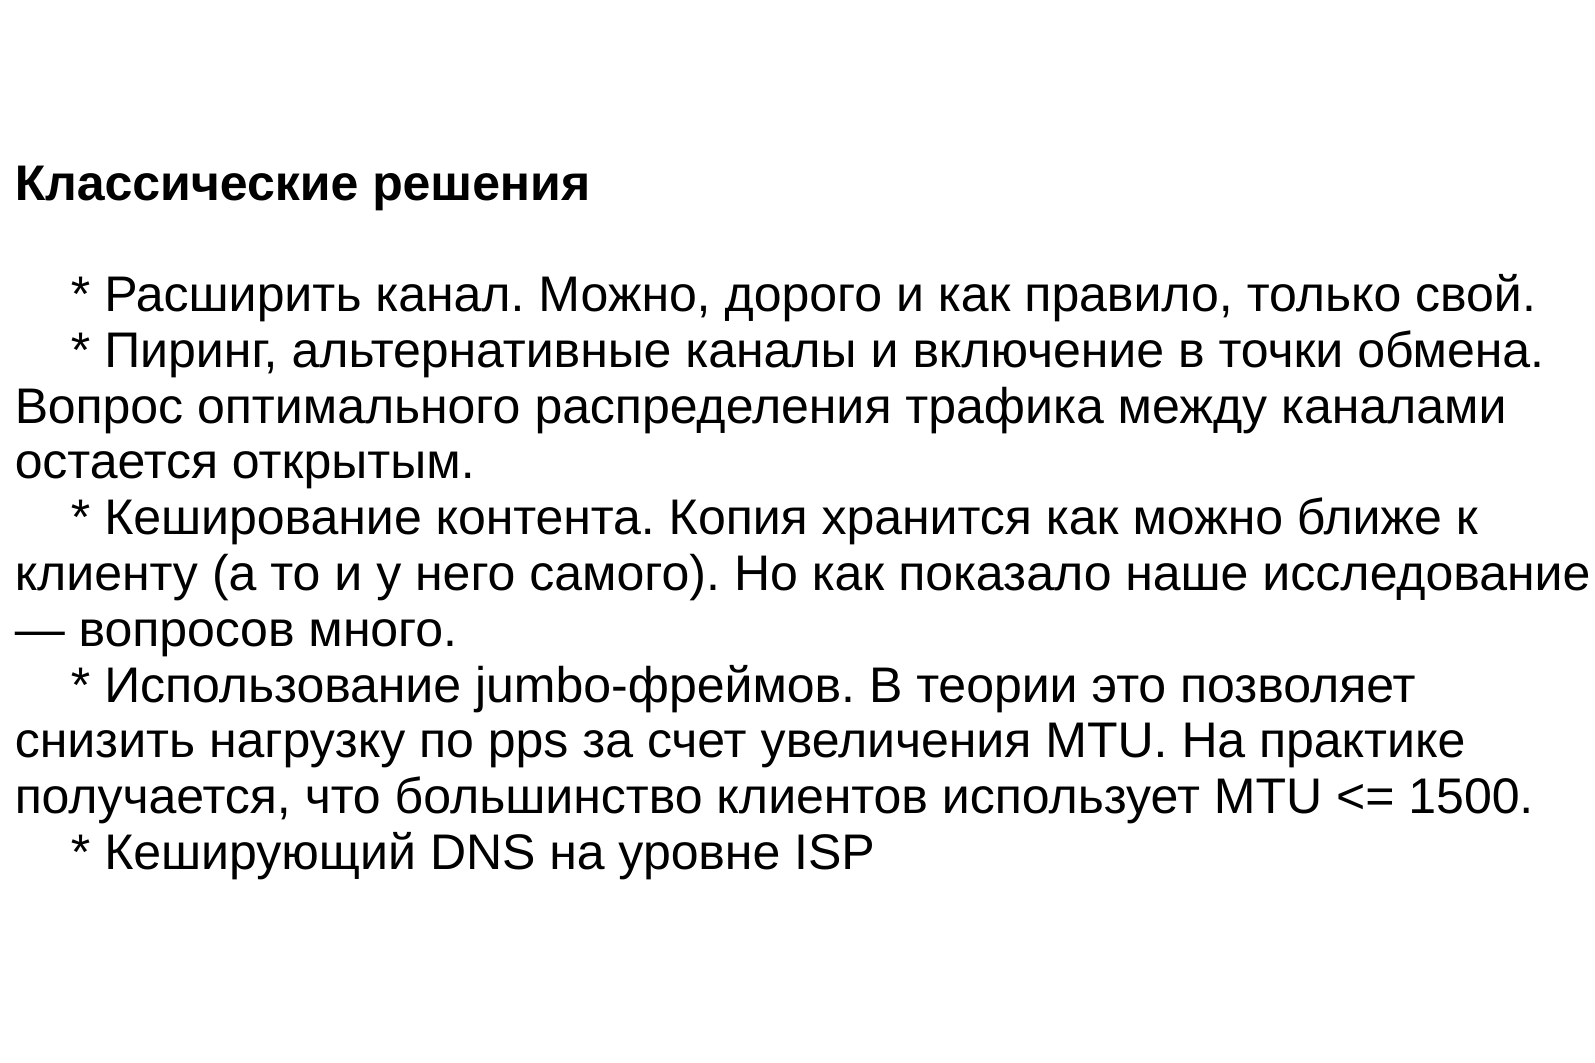

Классические решения
 * Расширить канал. Можно, дорого и как правило, только свой.
 * Пиринг, альтернативные каналы и включение в точки обмена. Вопрос оптимального распределения трафика между каналами остается открытым.
 * Кеширование контента. Копия хранится как можно ближе к клиенту (а то и у него самого). Но как показало наше исследование — вопросов много.
 * Использование jumbo-фреймов. В теории это позволяет снизить нагрузку по pps за счет увеличения MTU. На практике получается, что большинство клиентов использует MTU <= 1500.
 * Кеширующий DNS на уровне ISP